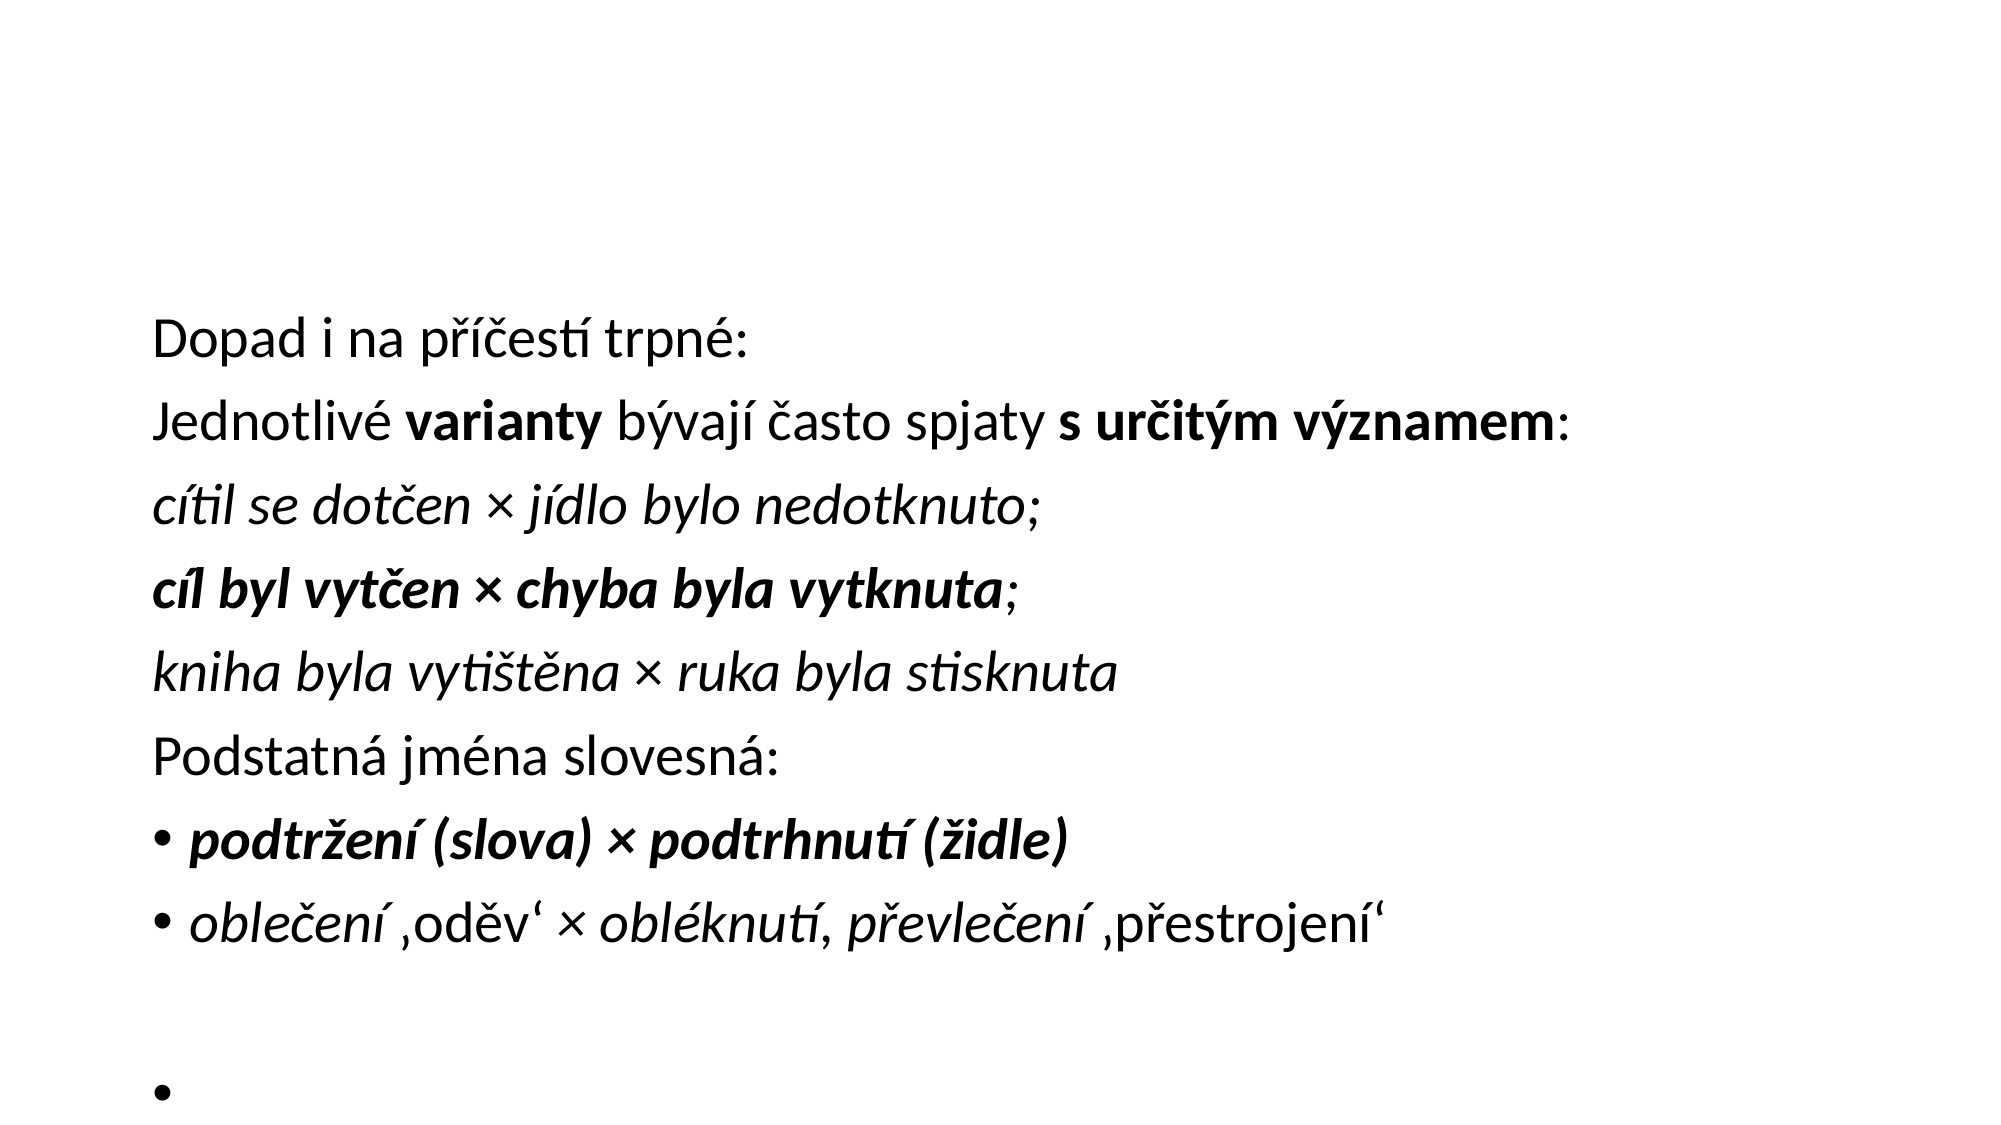

#
Dopad i na příčestí trpné:
Jednotlivé varianty bývají často spjaty s určitým významem:
cítil se dotčen × jídlo bylo nedotknuto;
cíl byl vytčen × chyba byla vytknuta;
kniha byla vytištěna × ruka byla stisknuta
Podstatná jména slovesná:
podtržení (slova) × podtrhnutí (židle)
oblečení ‚oděv‘ × obléknutí, převlečení ‚přestrojení‘